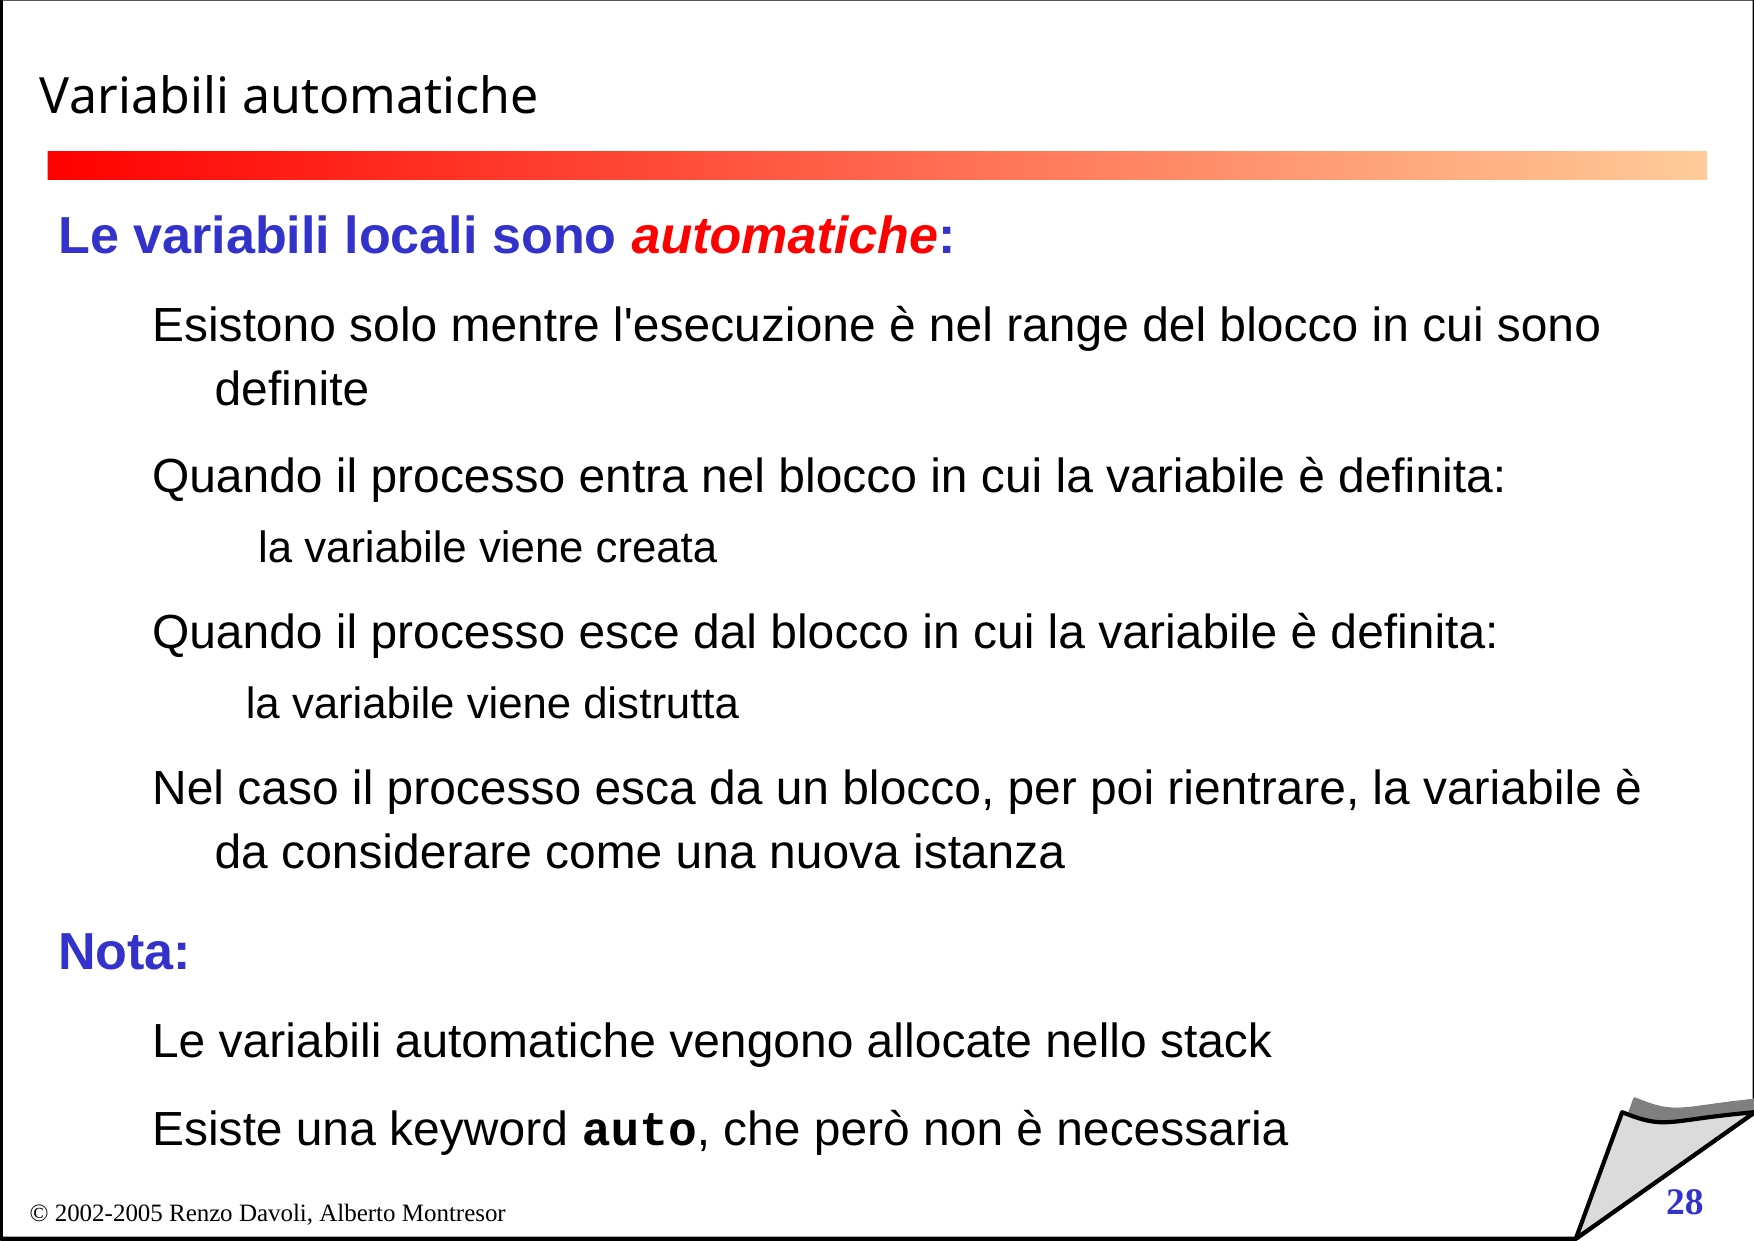

# Variabili automatiche
Le variabili locali sono automatiche:
Esistono solo mentre l'esecuzione è nel range del blocco in cui sono definite
Quando il processo entra nel blocco in cui la variabile è definita:
 la variabile viene creata
Quando il processo esce dal blocco in cui la variabile è definita:
la variabile viene distrutta
Nel caso il processo esca da un blocco, per poi rientrare, la variabile è da considerare come una nuova istanza
Nota:
Le variabili automatiche vengono allocate nello stack
Esiste una keyword auto, che però non è necessaria